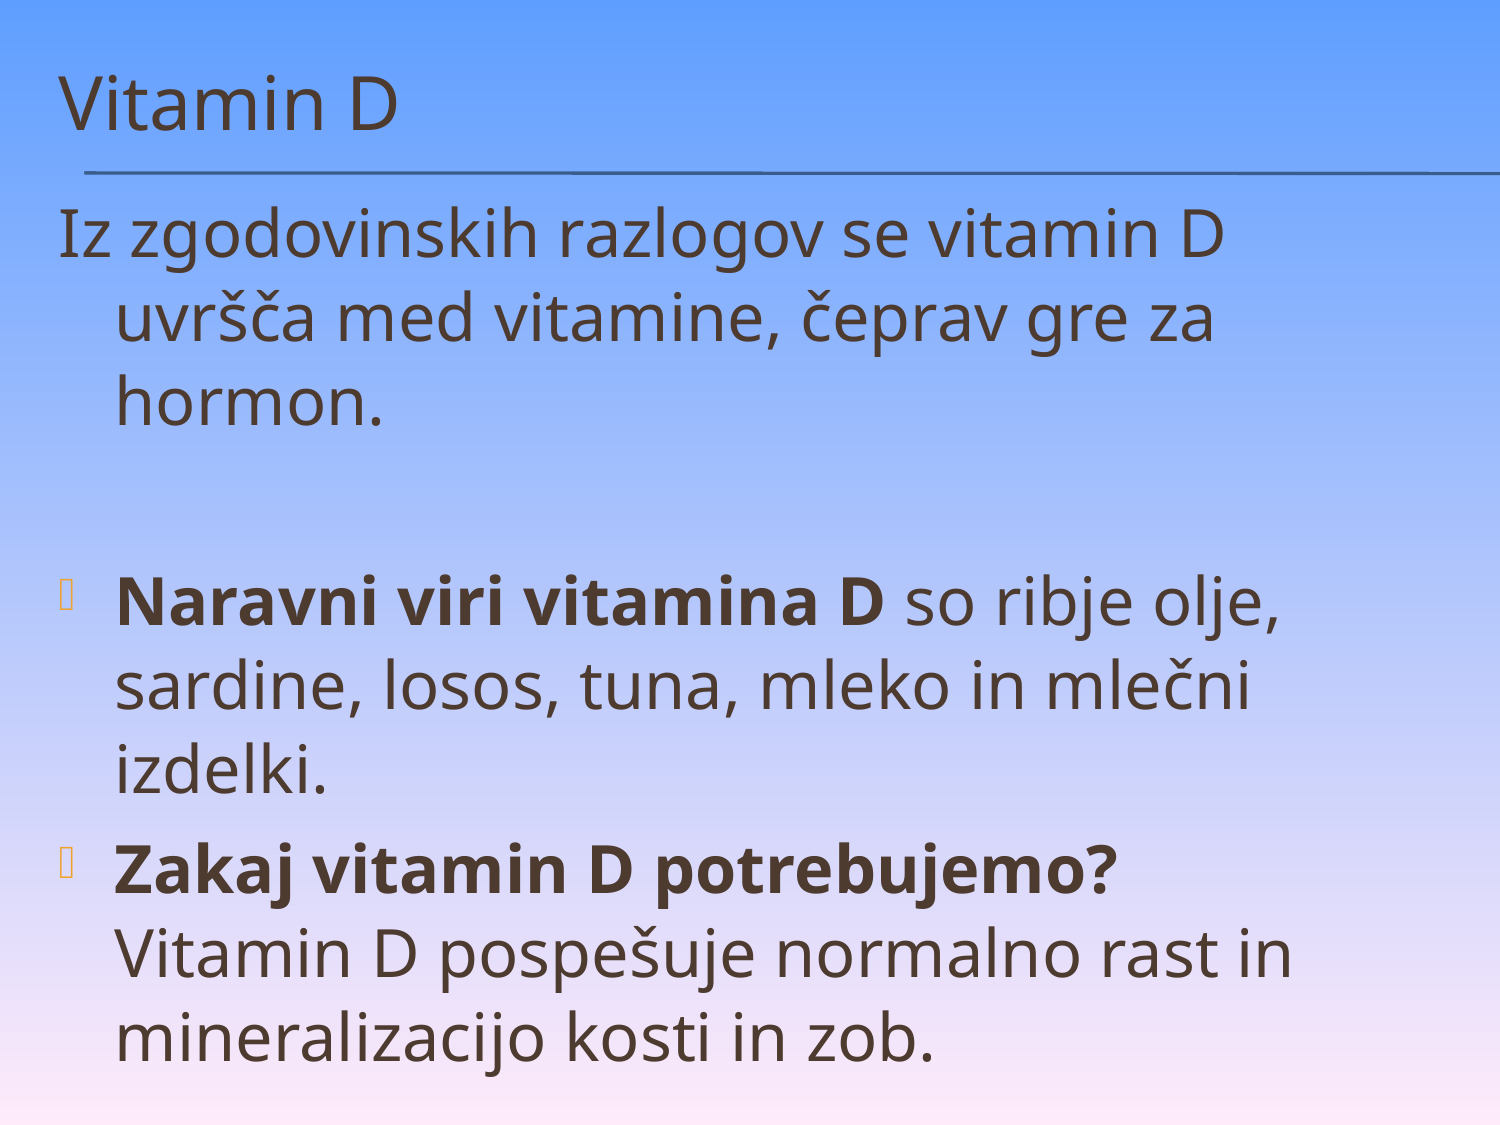

# Vitamin D
Iz zgodovinskih razlogov se vitamin D uvršča med vitamine, čeprav gre za hormon.
Naravni viri vitamina D so ribje olje, sardine, losos, tuna, mleko in mlečni izdelki.
Zakaj vitamin D potrebujemo?
Vitamin D pospešuje normalno rast in mineralizacijo kosti in zob.